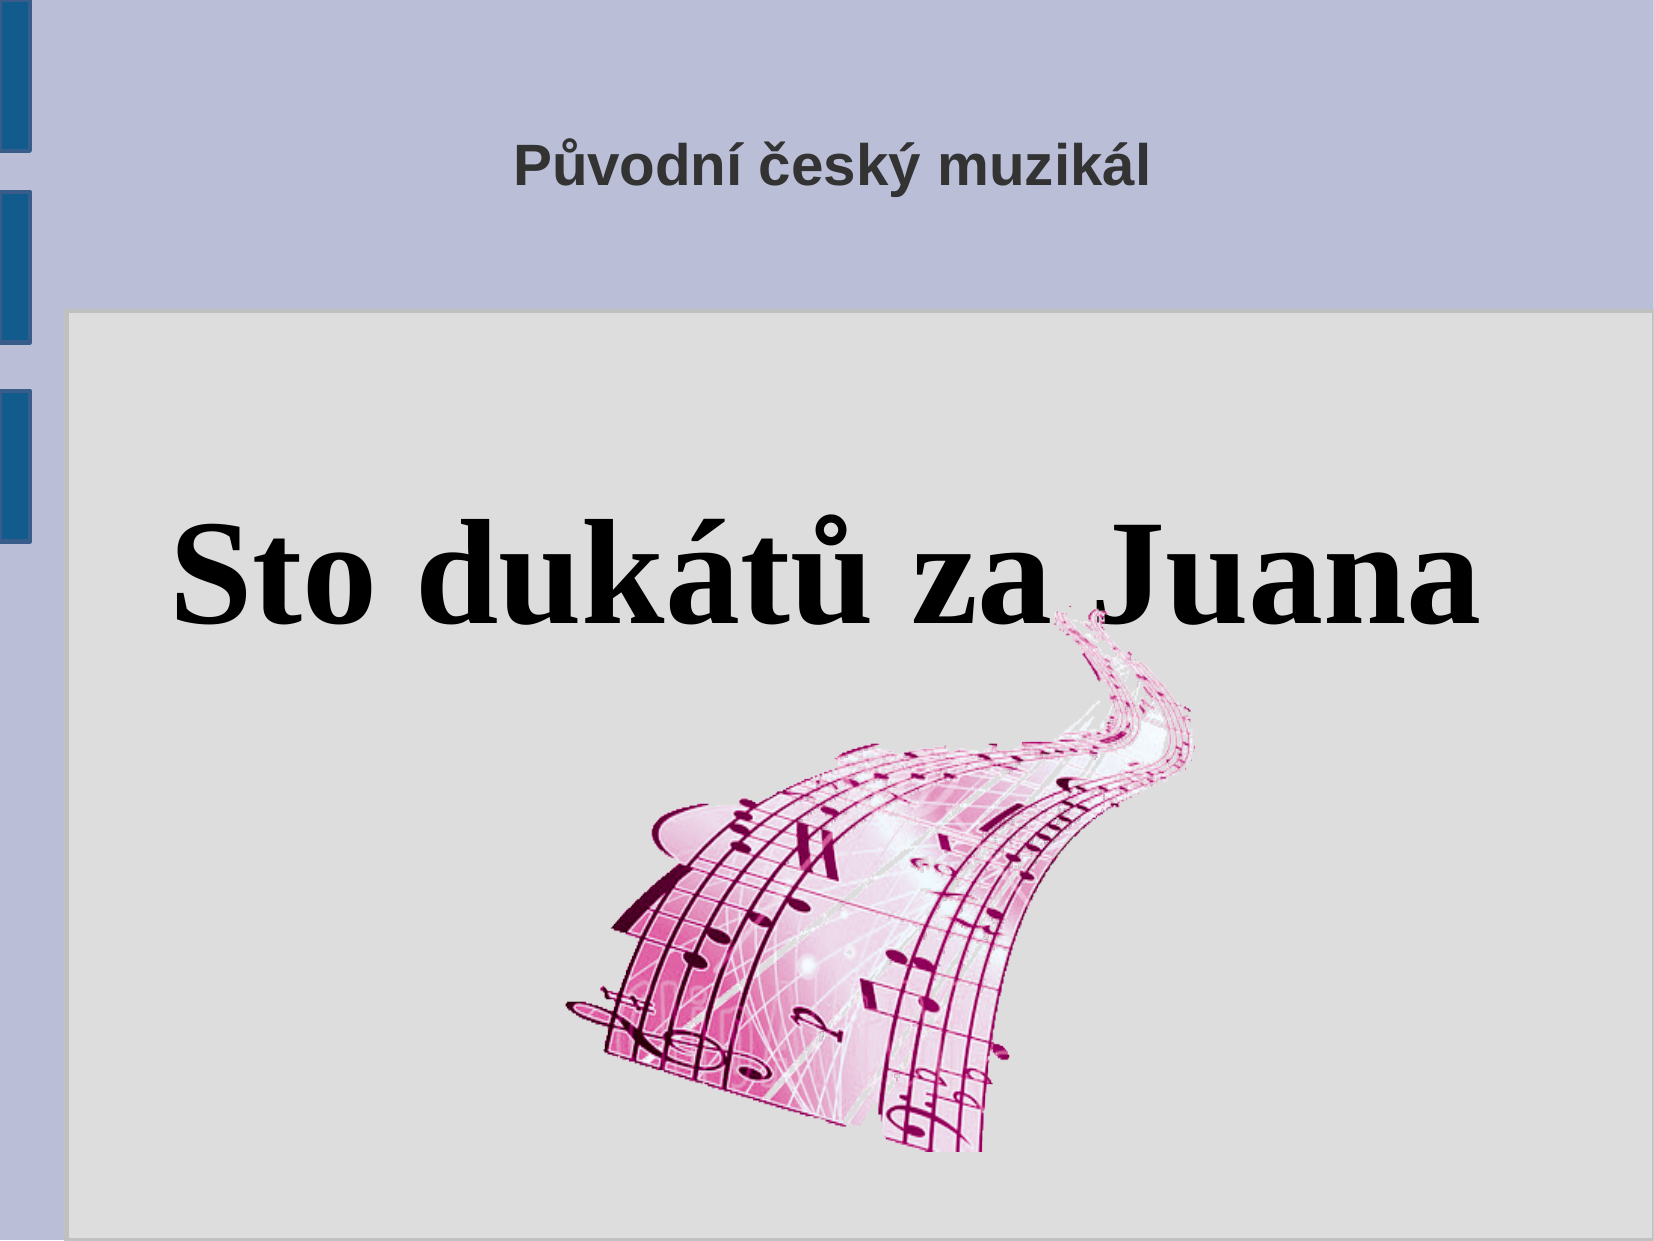

Sto dukátů za Juana
# Původní český muzikál